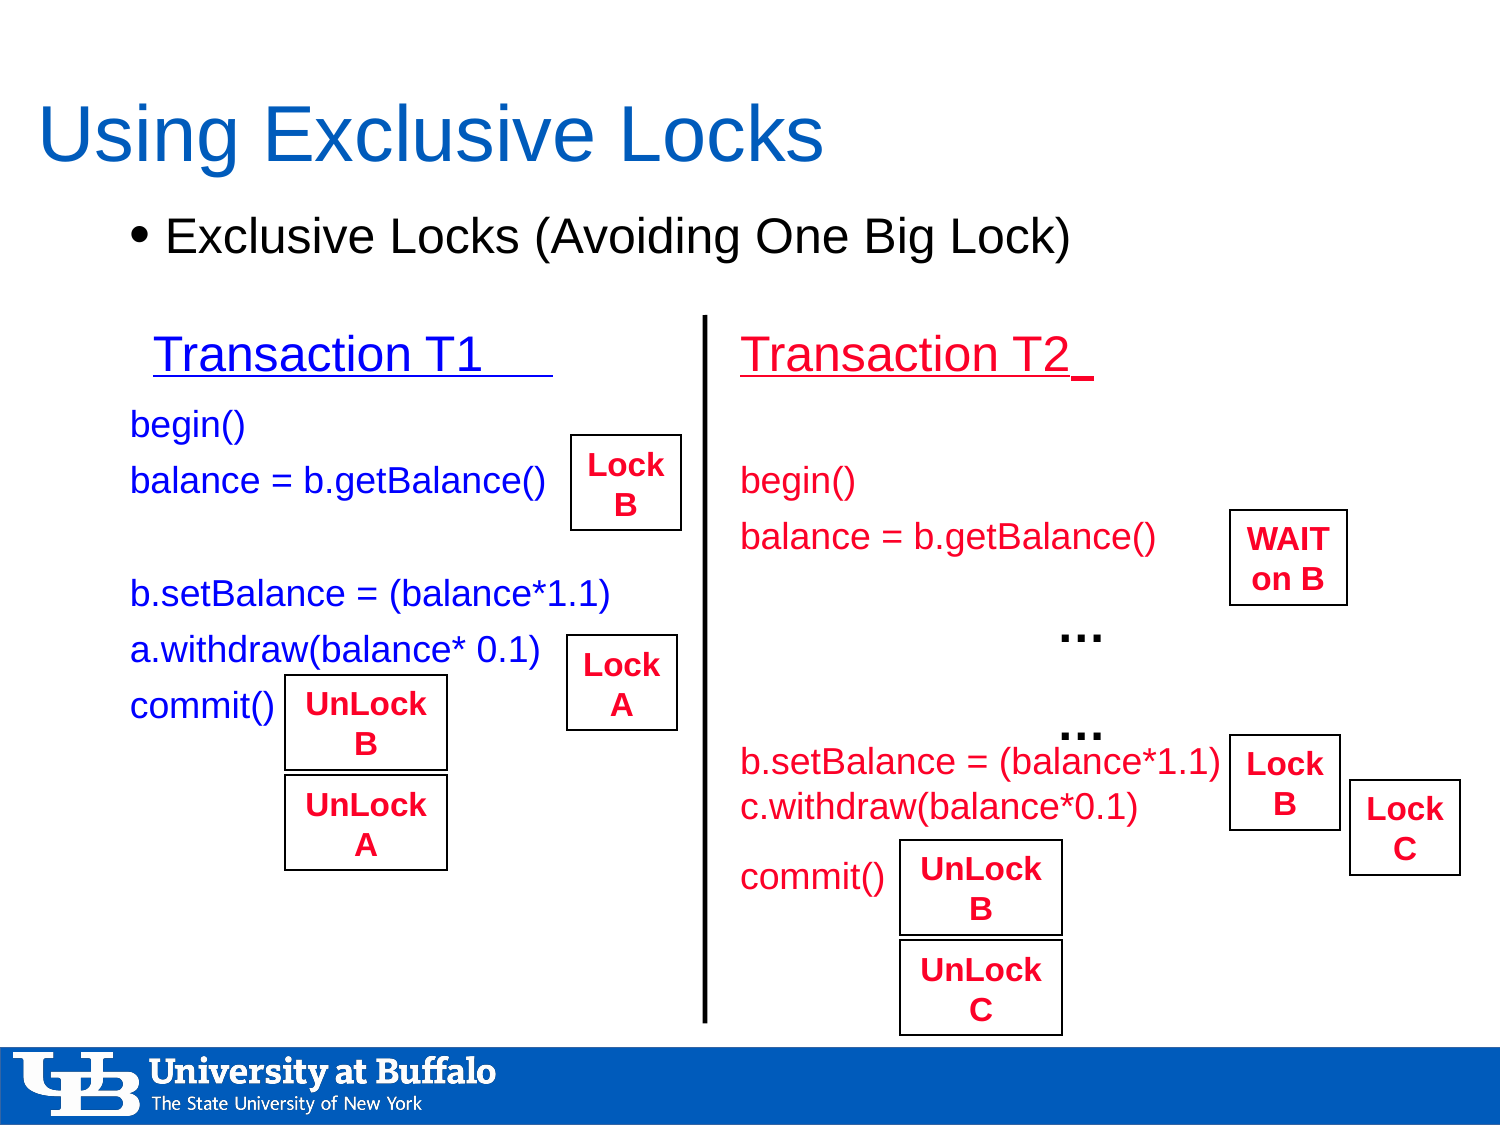

# Using Exclusive Locks
 Exclusive Locks (Avoiding One Big Lock)
 Transaction T1 			Transaction T2
begin()
balance = b.getBalance()			begin()
 								balance = b.getBalance()
b.setBalance = (balance*1.1)
a.withdraw(balance* 0.1)
commit()
						 			b.setBalance = (balance*1.1) 				 						c.withdraw(balance*0.1)
									commit()
Lock B
WAIT on B
…
Lock A
UnLock B
…
Lock B
UnLock A
Lock C
UnLock B
UnLock C